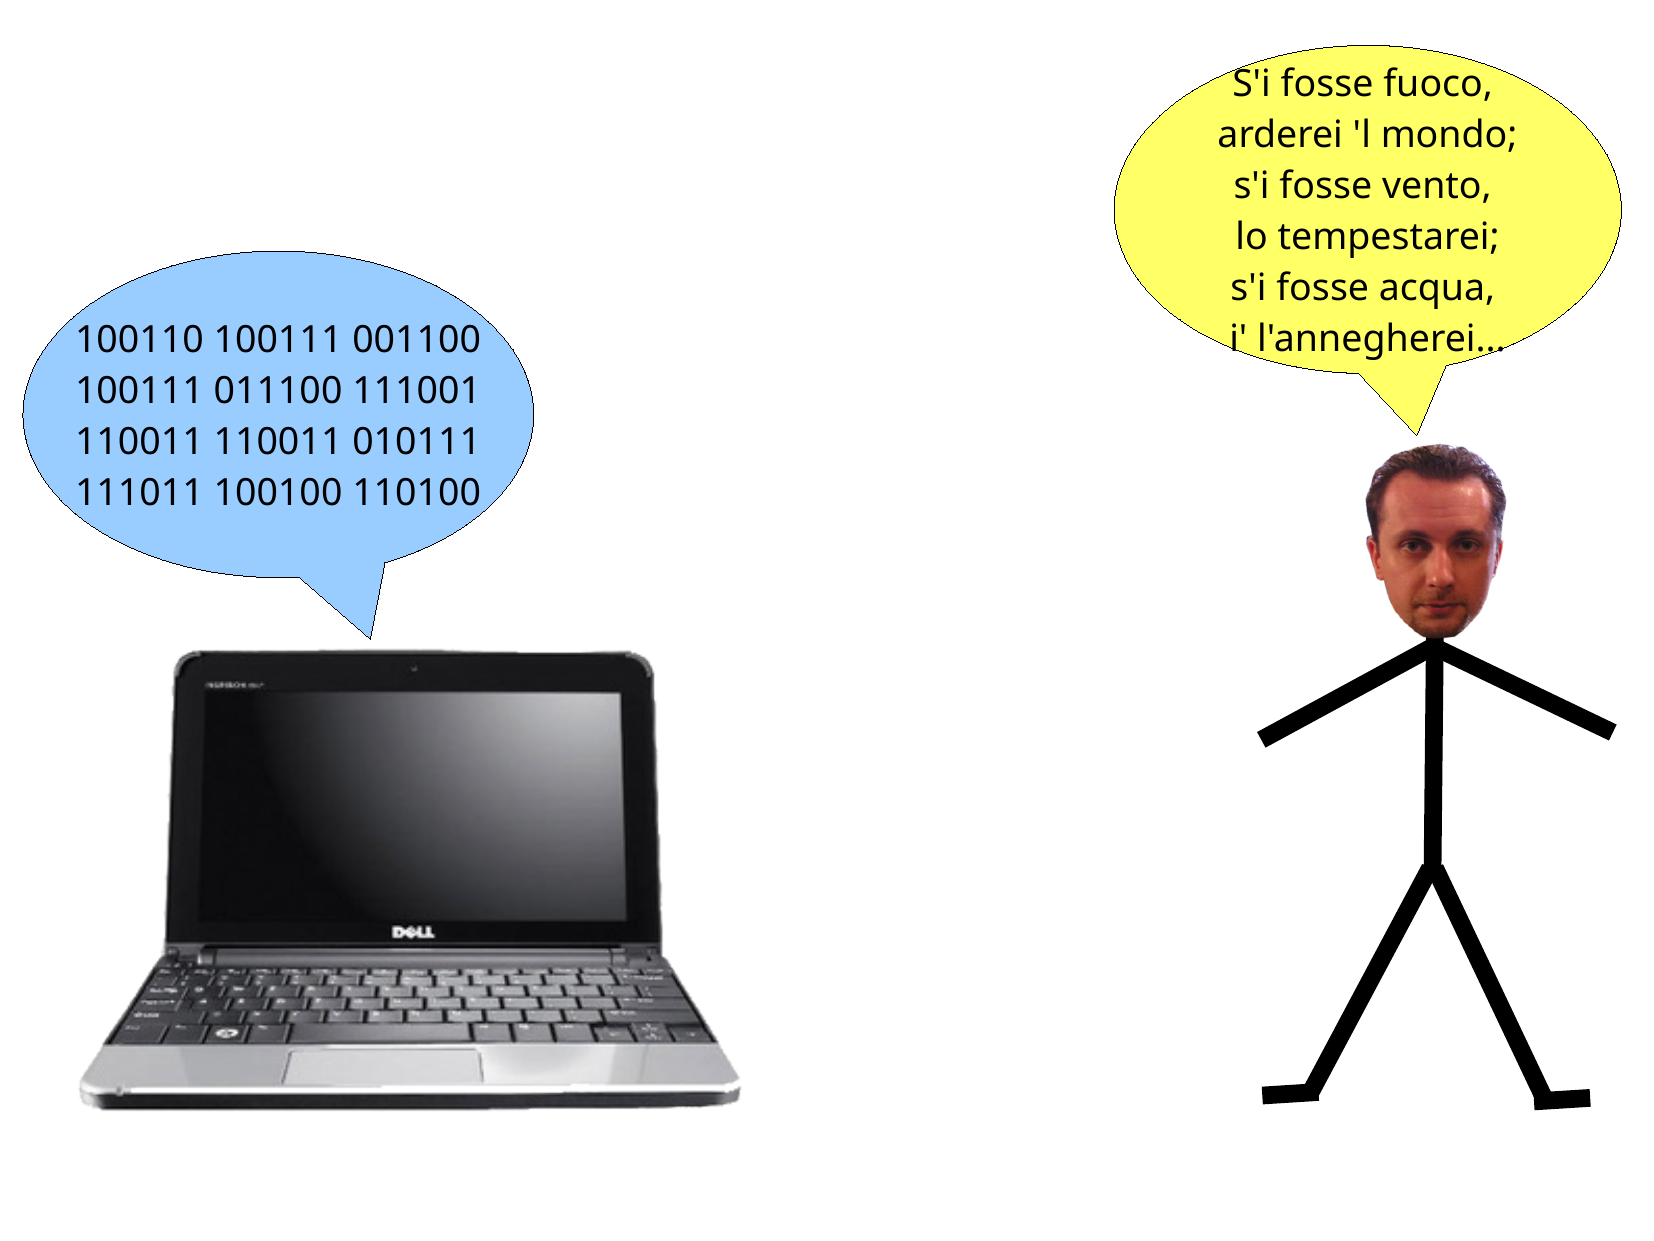

S'i fosse fuoco,
arderei 'l mondo;
s'i fosse vento,
lo tempestarei;
s'i fosse acqua,
i' l'annegherei...
100110 100111 001100
100111 011100 111001
110011 110011 010111
111011 100100 110100